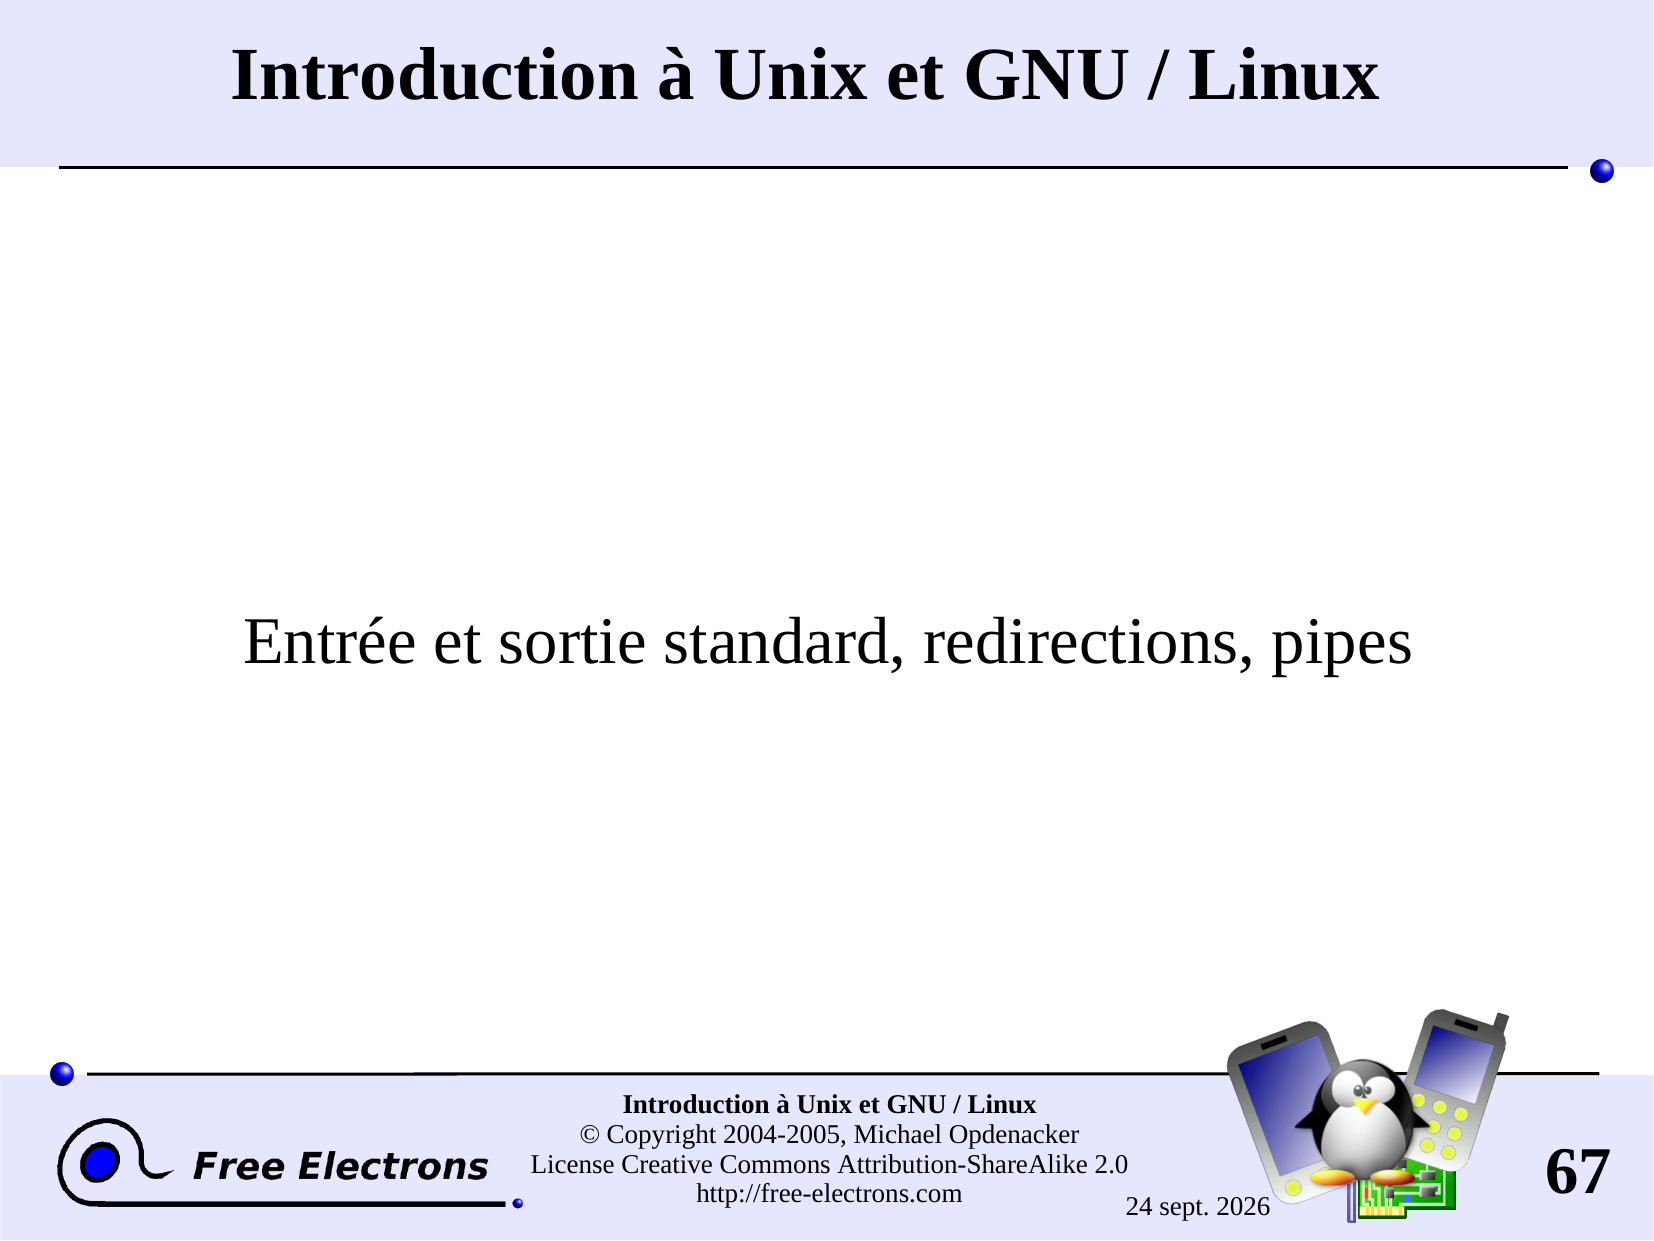

# Introduction à Unix et GNU / Linux
Entrée et sortie standard, redirections, pipes